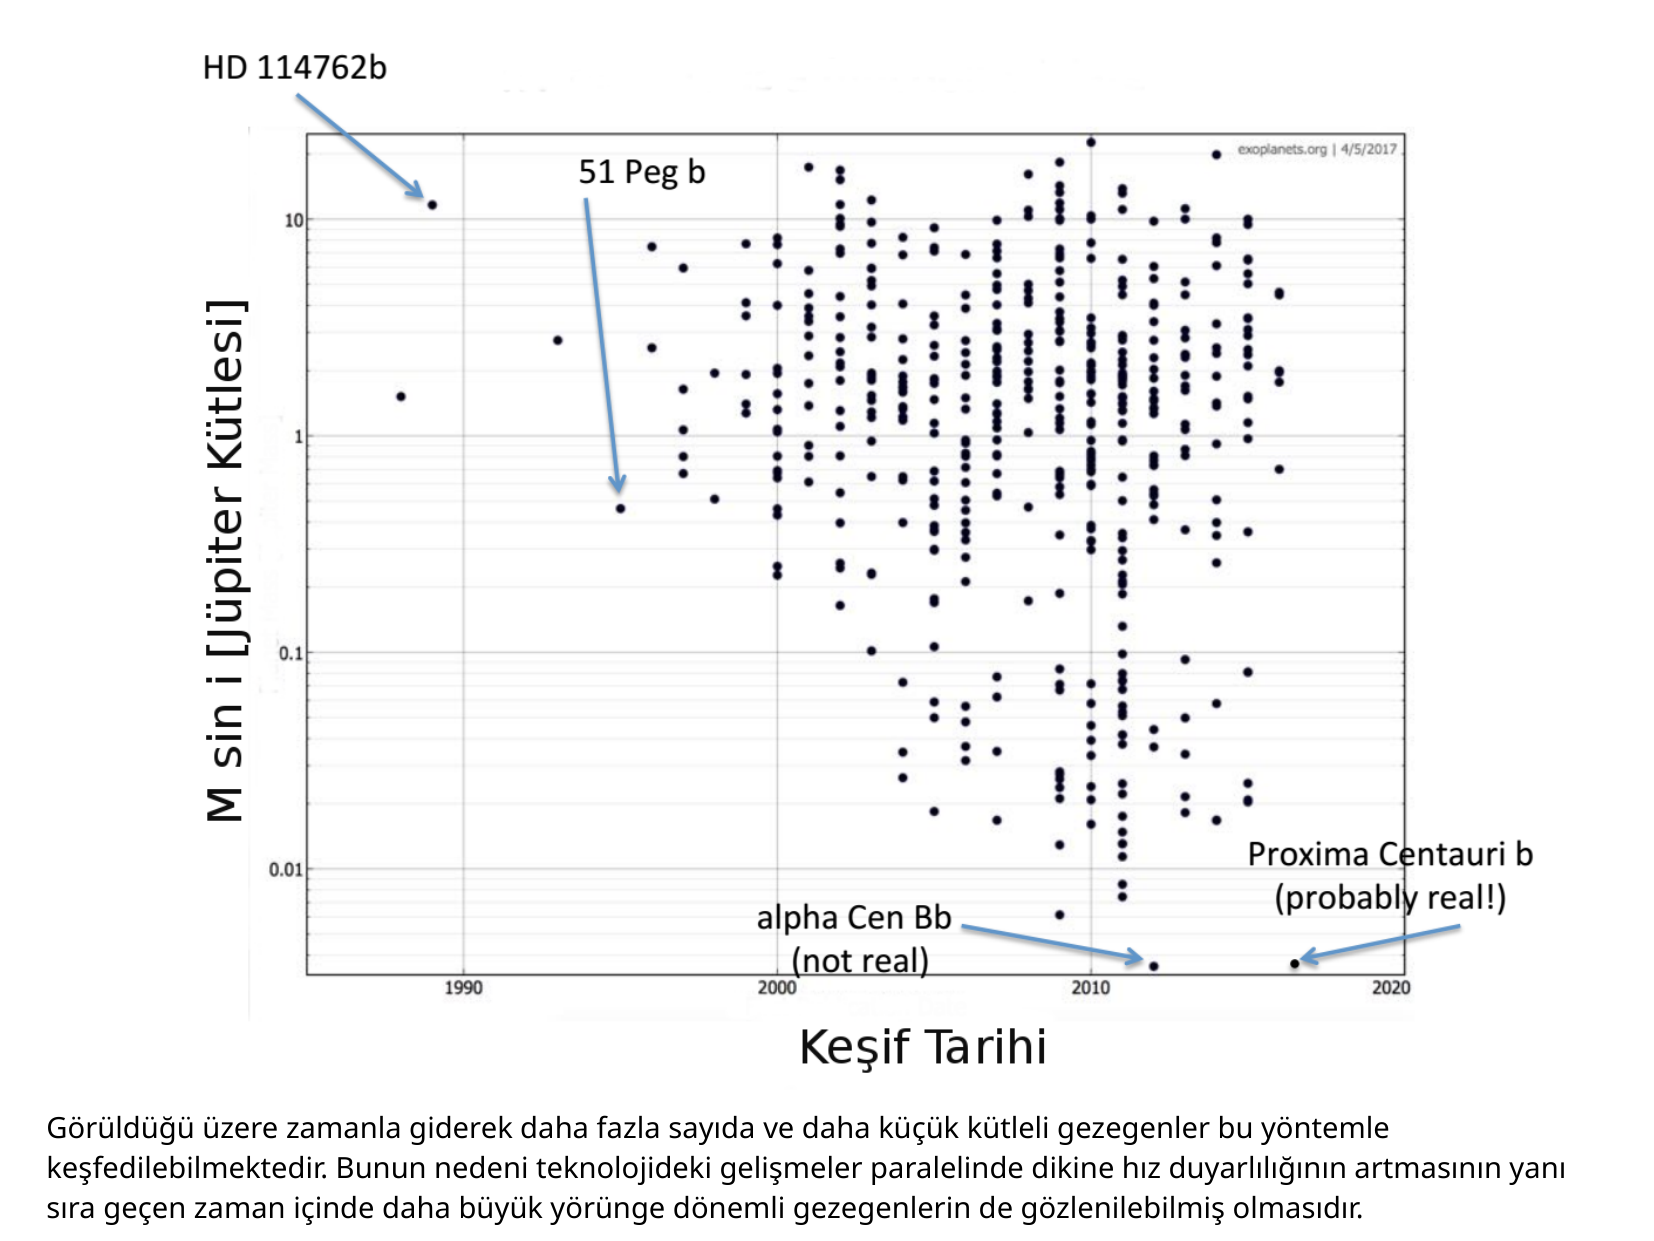

Görüldüğü üzere zamanla giderek daha fazla sayıda ve daha küçük kütleli gezegenler bu yöntemle keşfedilebilmektedir. Bunun nedeni teknolojideki gelişmeler paralelinde dikine hız duyarlılığının artmasının yanı sıra geçen zaman içinde daha büyük yörünge dönemli gezegenlerin de gözlenilebilmiş olmasıdır.